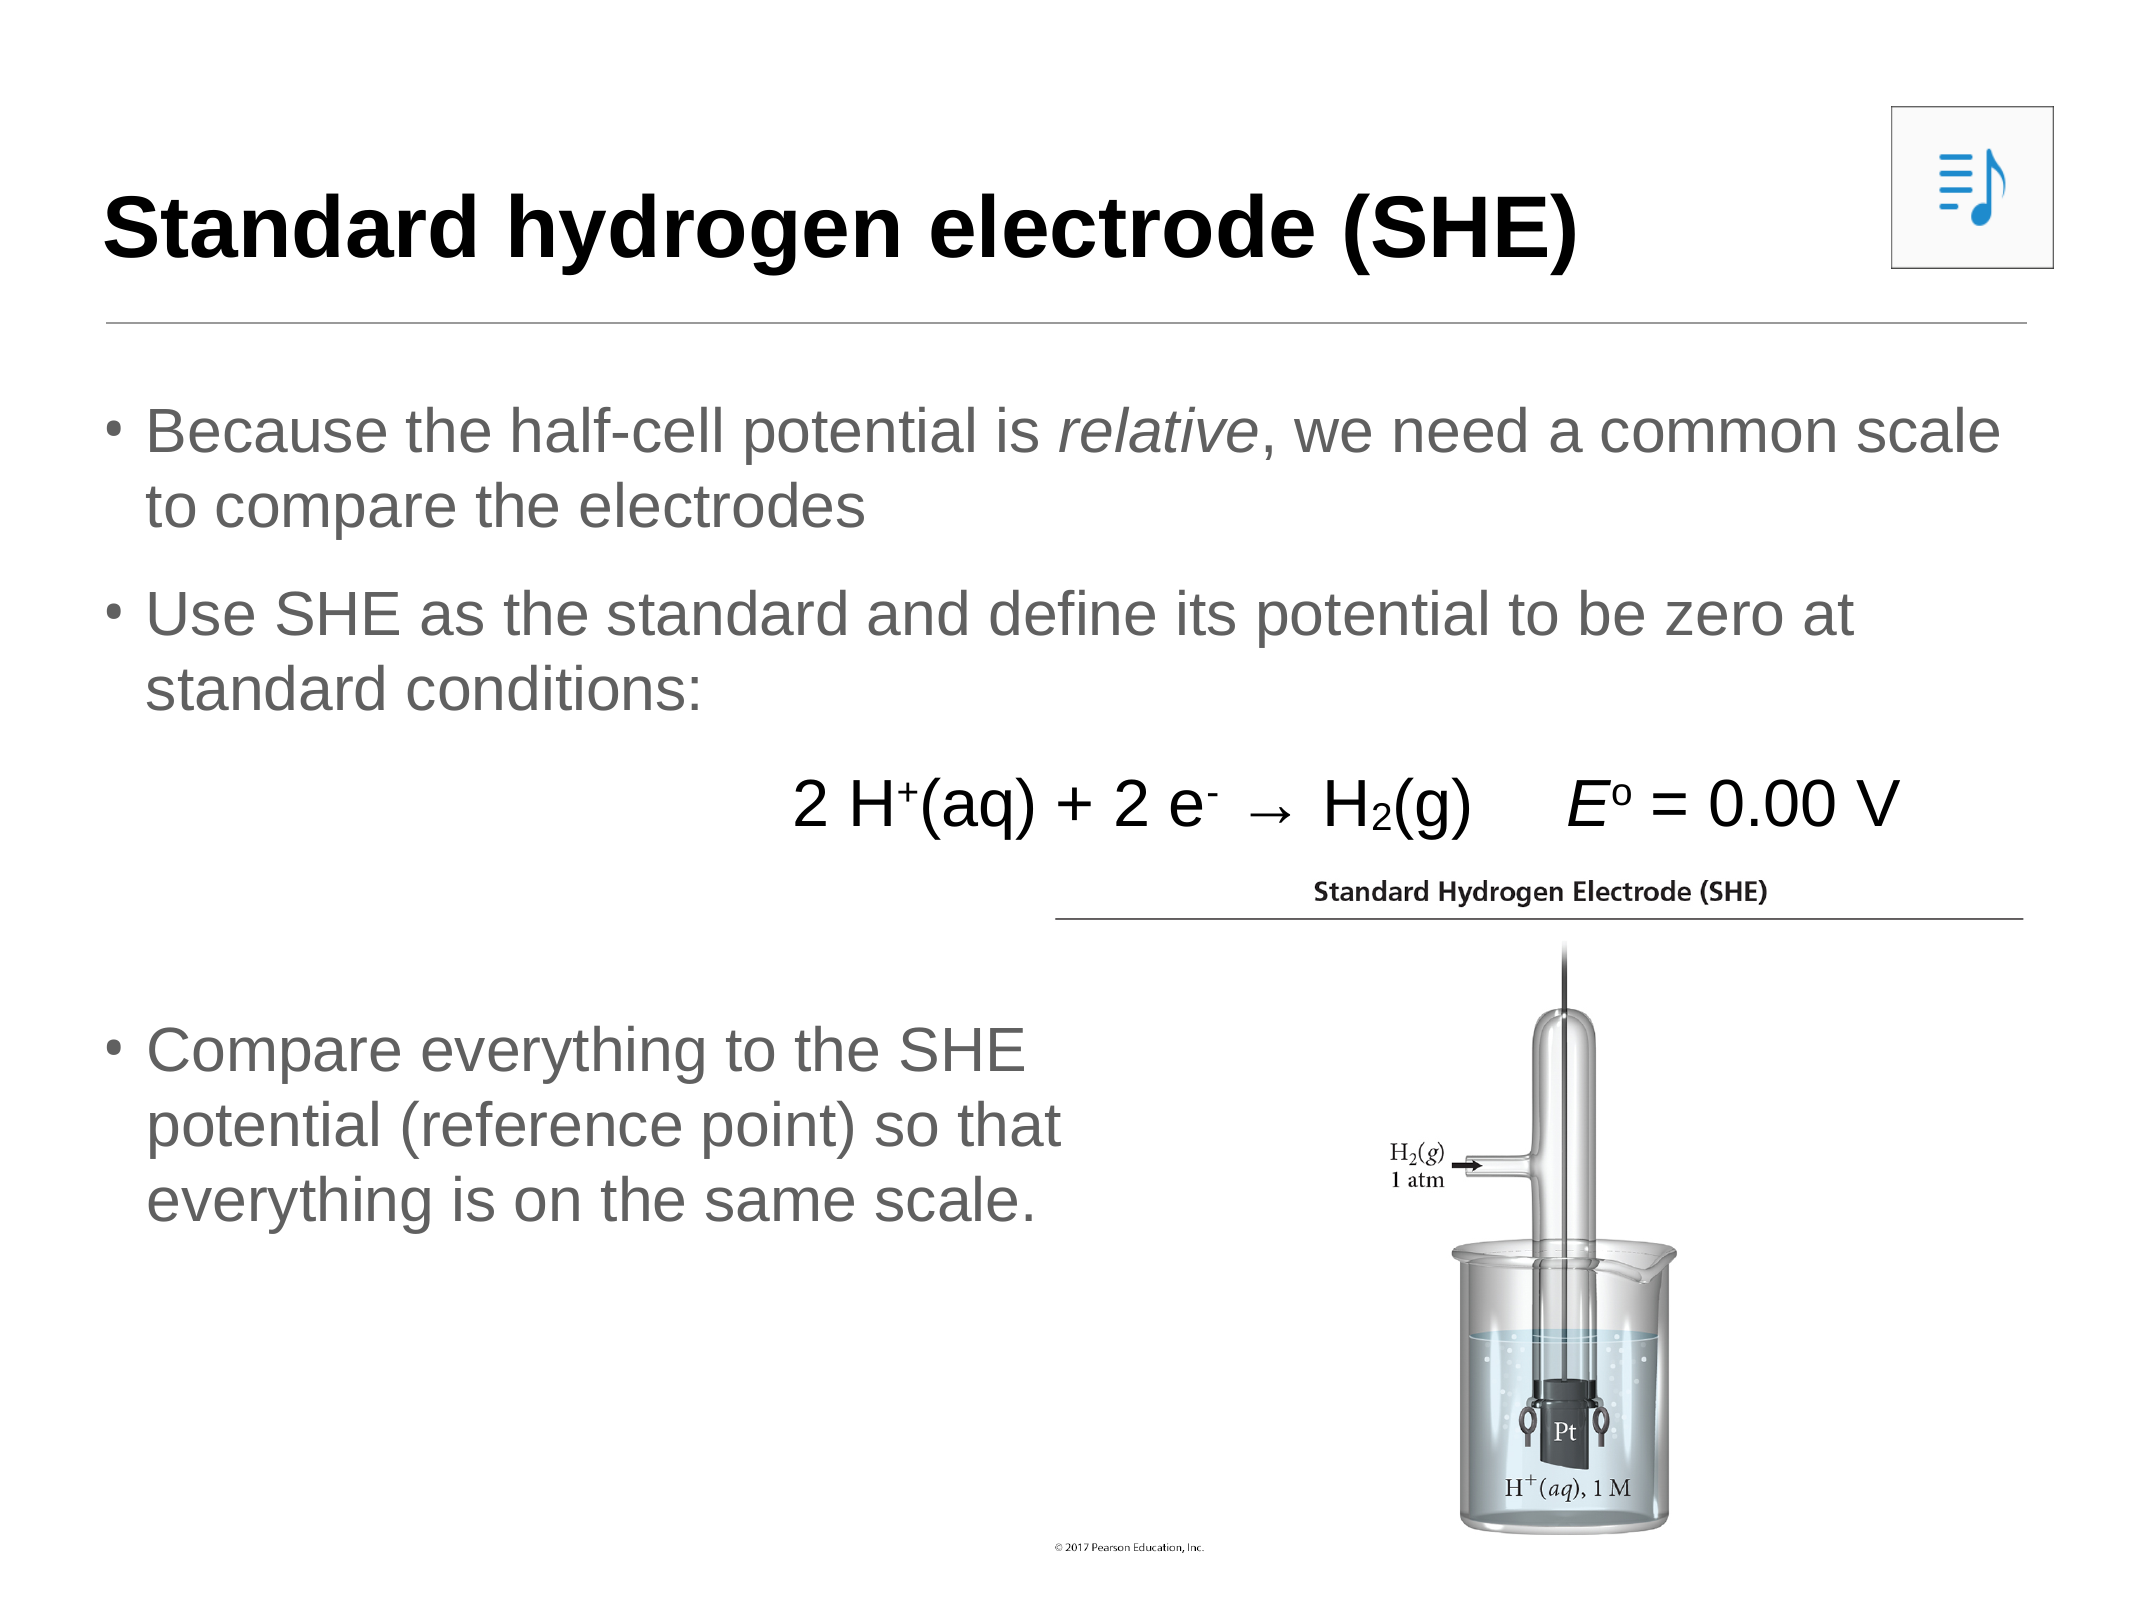

# Standard hydrogen electrode (SHE)
Because the half-cell potential is relative, we need a common scale to compare the electrodes
Use SHE as the standard and define its potential to be zero at standard conditions:
2 H+(aq) + 2 e- → H2(g) Eo = 0.00 V
Compare everything to the SHE potential (reference point) so that everything is on the same scale.
13